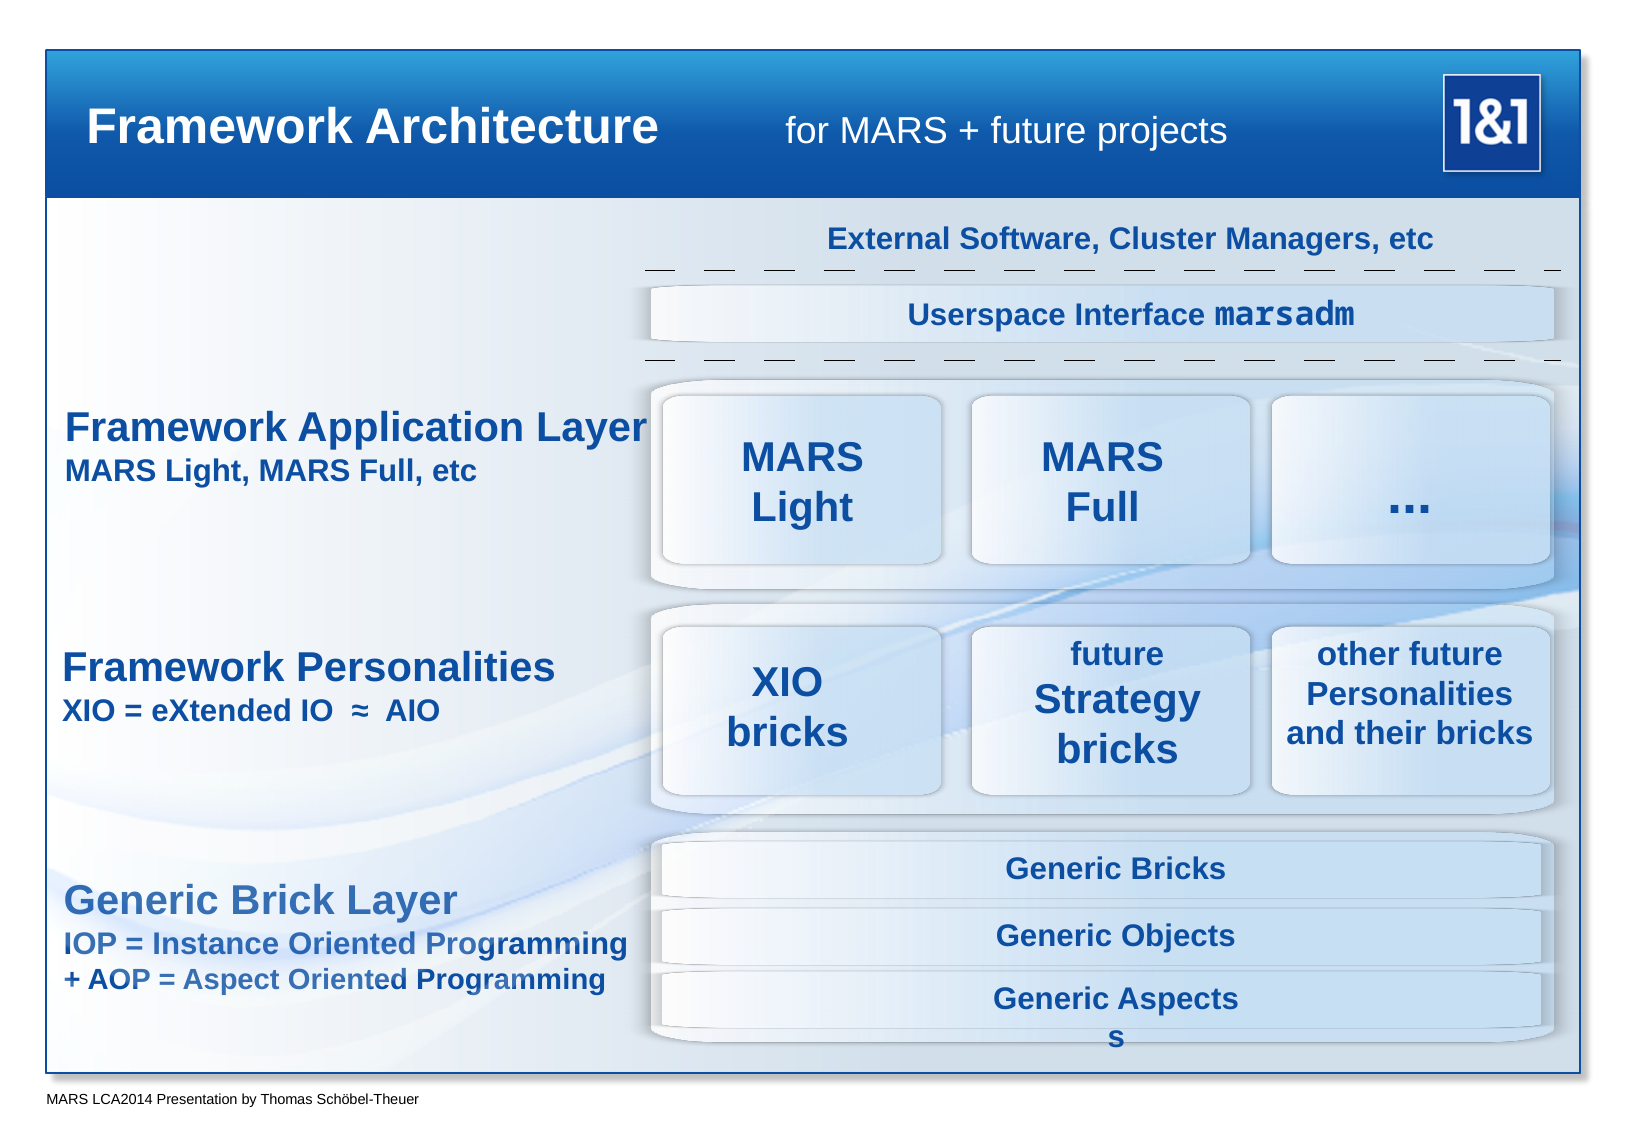

# Framework Architecture for MARS + future projects
External Software, Cluster Managers, etc
Userspace Interface marsadm
Framework Application Layer
MARS Light, MARS Full, etc
MARS
Light
MARS
Full
...
future
Strategy
bricks
other future
Personalities
and their bricks
Framework Personalities
XIO = eXtended IO ≈ AIO
XIO
bricks
Generic Bricks
Generic Brick Layer
IOP = Instance Oriented Programming
+ AOP = Aspect Oriented Programming
Generic Objects
Generic Aspects
s
MARS LCA2014 Presentation by Thomas Schöbel-Theuer